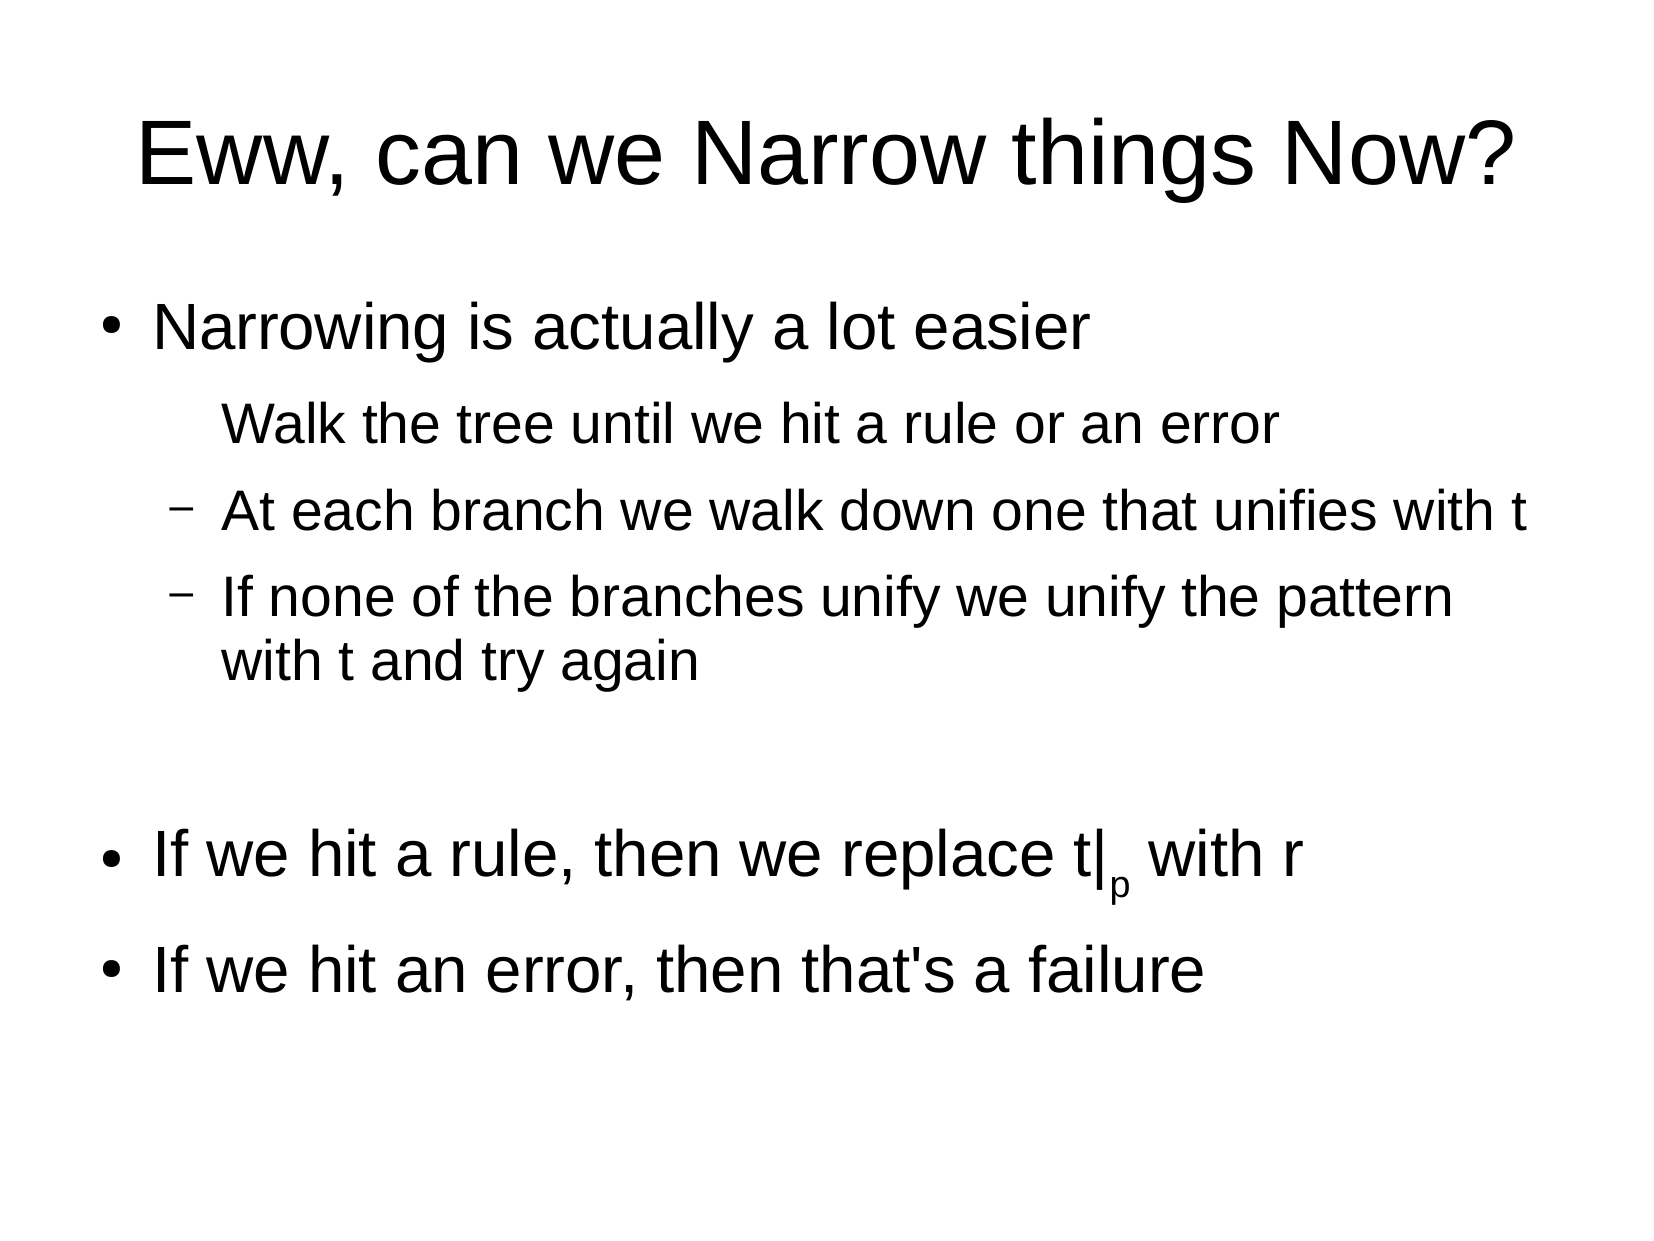

# Eww, can we Narrow things Now?
Narrowing is actually a lot easier
Walk the tree until we hit a rule or an error
At each branch we walk down one that unifies with t
If none of the branches unify we unify the pattern with t and try again
If we hit a rule, then we replace t|p with r
If we hit an error, then that's a failure